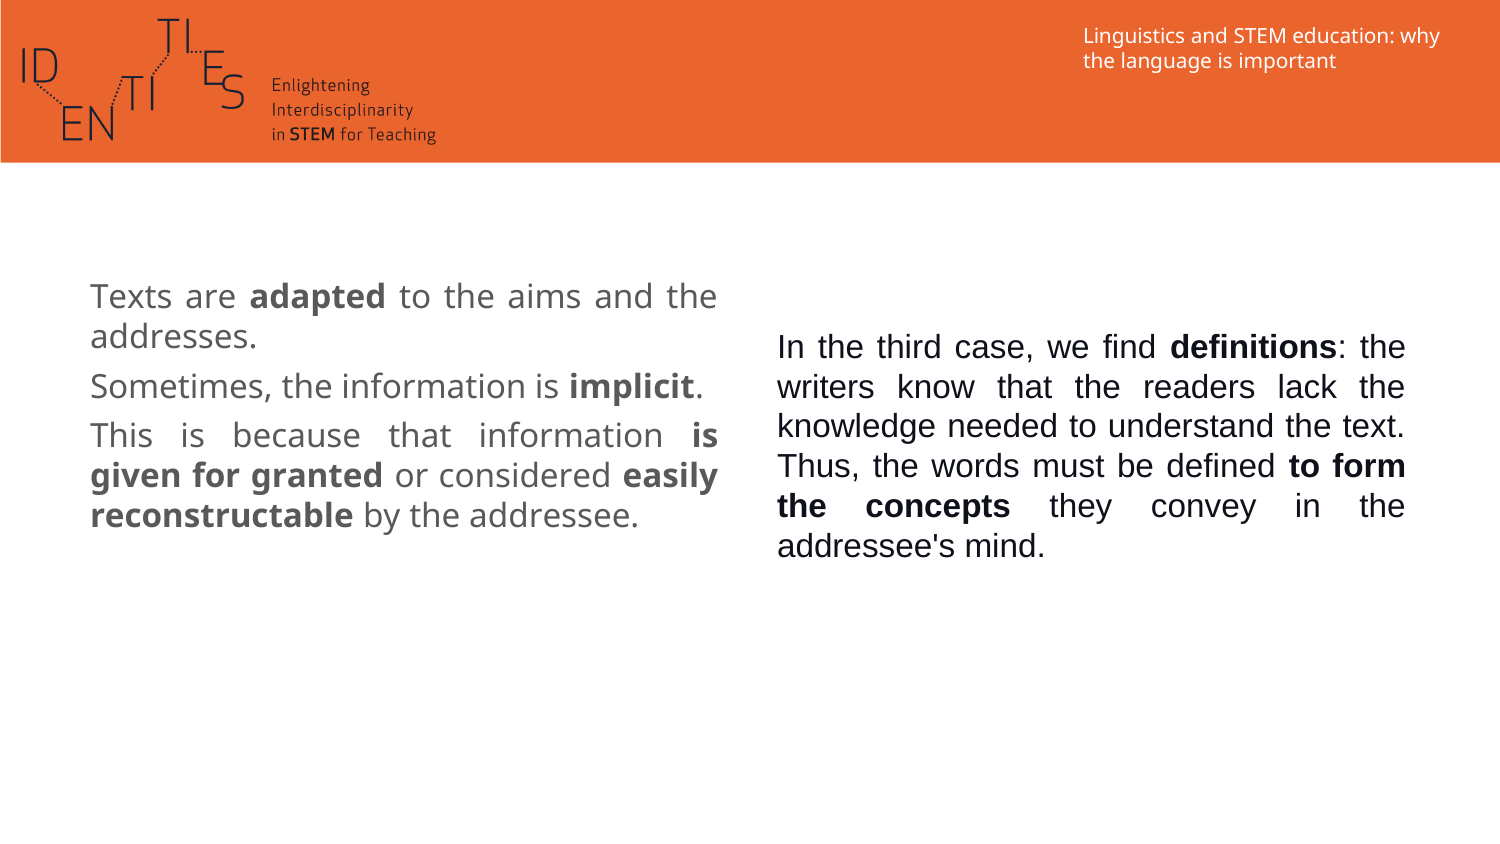

Linguistics and STEM education: why the language is important
#
Texts are adapted to the aims and the addresses.
Sometimes, the information is implicit.
This is because that information is given for granted or considered easily reconstructable by the addressee.
In the third case, we find definitions: the writers know that the readers lack the knowledge needed to understand the text. Thus, the words must be defined to form the concepts they convey in the addressee's mind.